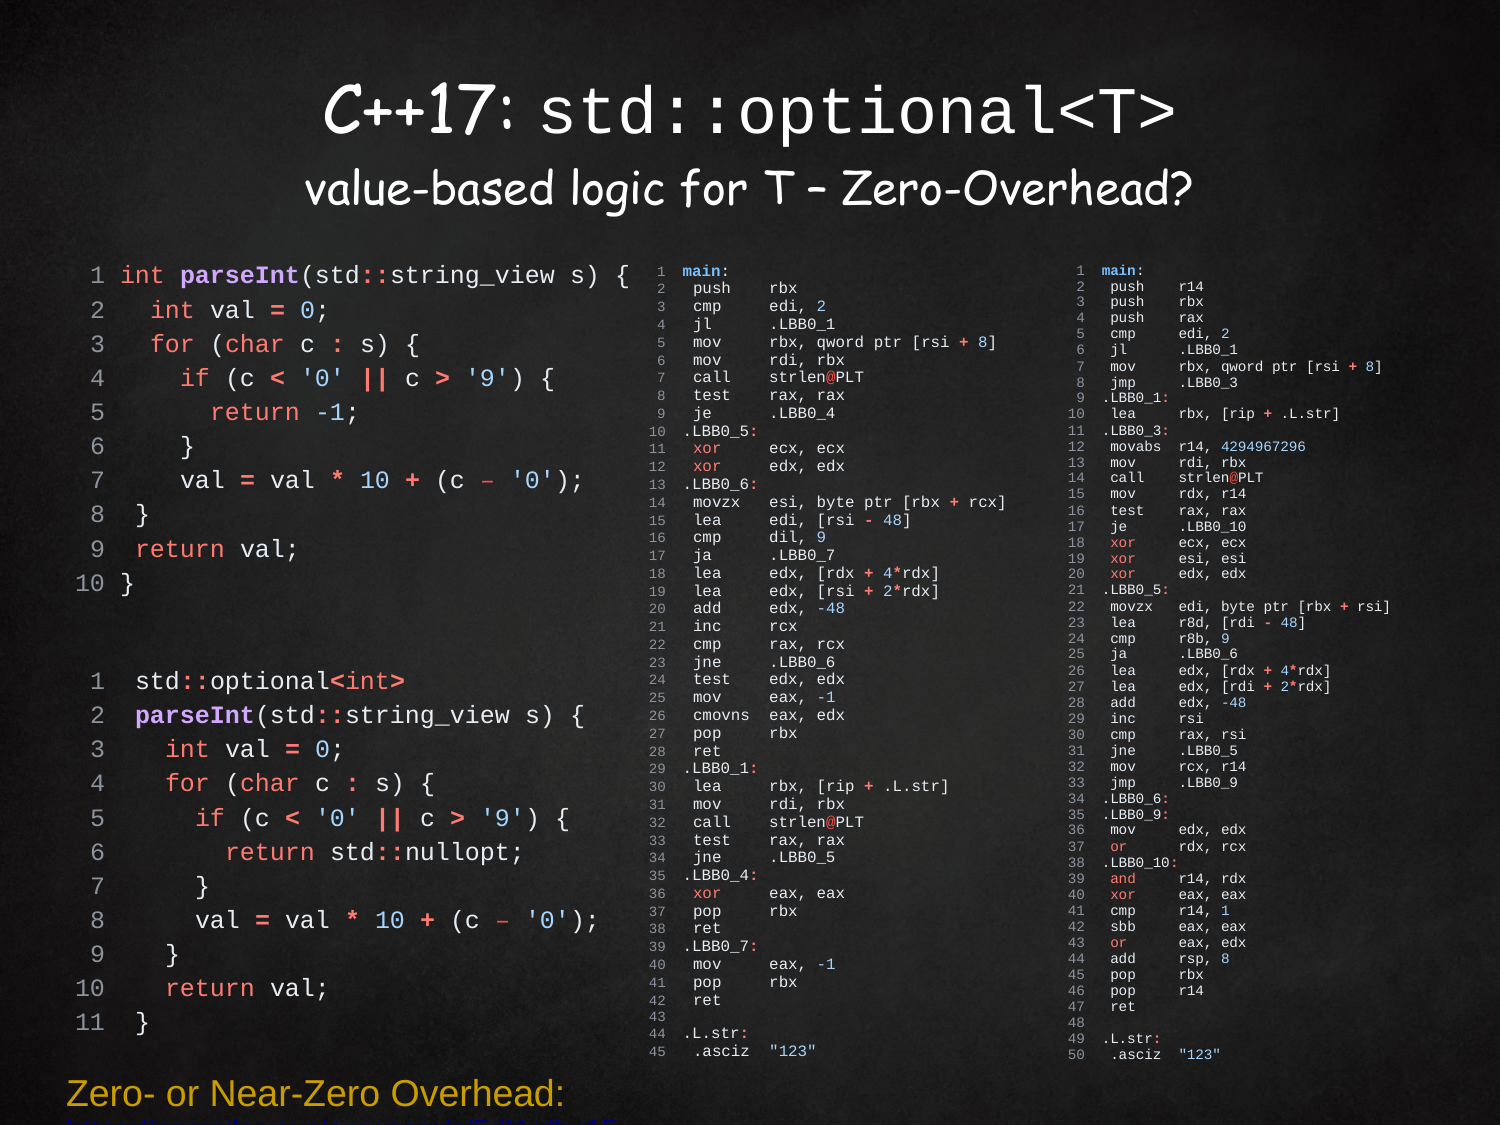

# C++17: std::optional<T> value-based logic for T – Zero-Overhead?
 1 int parseInt(std::string_view s) {
 2 int val = 0;
 3 for (char c : s) {
 4 if (c < '0' || c > '9') {
 5 return -1;
 6 }
 7 val = val * 10 + (c – '0');
 8 }
 9 return val;
10 }
 1 main:
 2 push rbx
 3 cmp edi, 2
 4 jl .LBB0_1
 5 mov rbx, qword ptr [rsi + 8]
 6 mov rdi, rbx
 7 call strlen@PLT
 8 test rax, rax
 9 je .LBB0_4
10 .LBB0_5:
11 xor ecx, ecx
12 xor edx, edx
13 .LBB0_6:
14 movzx esi, byte ptr [rbx + rcx]
15 lea edi, [rsi - 48]
16 cmp dil, 9
17 ja .LBB0_7
18 lea edx, [rdx + 4*rdx]
19 lea edx, [rsi + 2*rdx]
20 add edx, -48
21 inc rcx
22 cmp rax, rcx
23 jne .LBB0_6
24 test edx, edx
25 mov eax, -1
26 cmovns eax, edx
27 pop rbx
28 ret
29 .LBB0_1:
30 lea rbx, [rip + .L.str]
31 mov rdi, rbx
32 call strlen@PLT
33 test rax, rax
34 jne .LBB0_5
35 .LBB0_4:
36 xor eax, eax
37 pop rbx
38 ret
39 .LBB0_7:
40 mov eax, -1
41 pop rbx
42 ret
43
44 .L.str:
45 .asciz "123"
 1 main:
 2 push r14
 3 push rbx
 4 push rax
 5 cmp edi, 2
 6 jl .LBB0_1
 7 mov rbx, qword ptr [rsi + 8]
 8 jmp .LBB0_3
 9 .LBB0_1:
10 lea rbx, [rip + .L.str]
11 .LBB0_3:
12 movabs r14, 4294967296
13 mov rdi, rbx
14 call strlen@PLT
15 mov rdx, r14
16 test rax, rax
17 je .LBB0_10
18 xor ecx, ecx
19 xor esi, esi
20 xor edx, edx
21 .LBB0_5:
22 movzx edi, byte ptr [rbx + rsi]
23 lea r8d, [rdi - 48]
24 cmp r8b, 9
25 ja .LBB0_6
26 lea edx, [rdx + 4*rdx]
27 lea edx, [rdi + 2*rdx]
28 add edx, -48
29 inc rsi
30 cmp rax, rsi
31 jne .LBB0_5
32 mov rcx, r14
33 jmp .LBB0_9
34 .LBB0_6:
35 .LBB0_9:
36 mov edx, edx
37 or rdx, rcx
38 .LBB0_10:
39 and r14, rdx
40 xor eax, eax
41 cmp r14, 1
42 sbb eax, eax
43 or eax, edx
44 add rsp, 8
45 pop rbx
46 pop r14
47 ret
48
49 .L.str:
50 .asciz "123"
 1 std::optional<int>
 2 parseInt(std::string_view s) {
 3 int val = 0;
 4 for (char c : s) {
 5 if (c < '0' || c > '9') {
 6 return std::nullopt;
 7 }
 8 val = val * 10 + (c – '0');
 9 }
10 return val;
11 }
Zero- or Near-Zero Overhead: https://compiler-explorer.com/z/5dYvdhv15